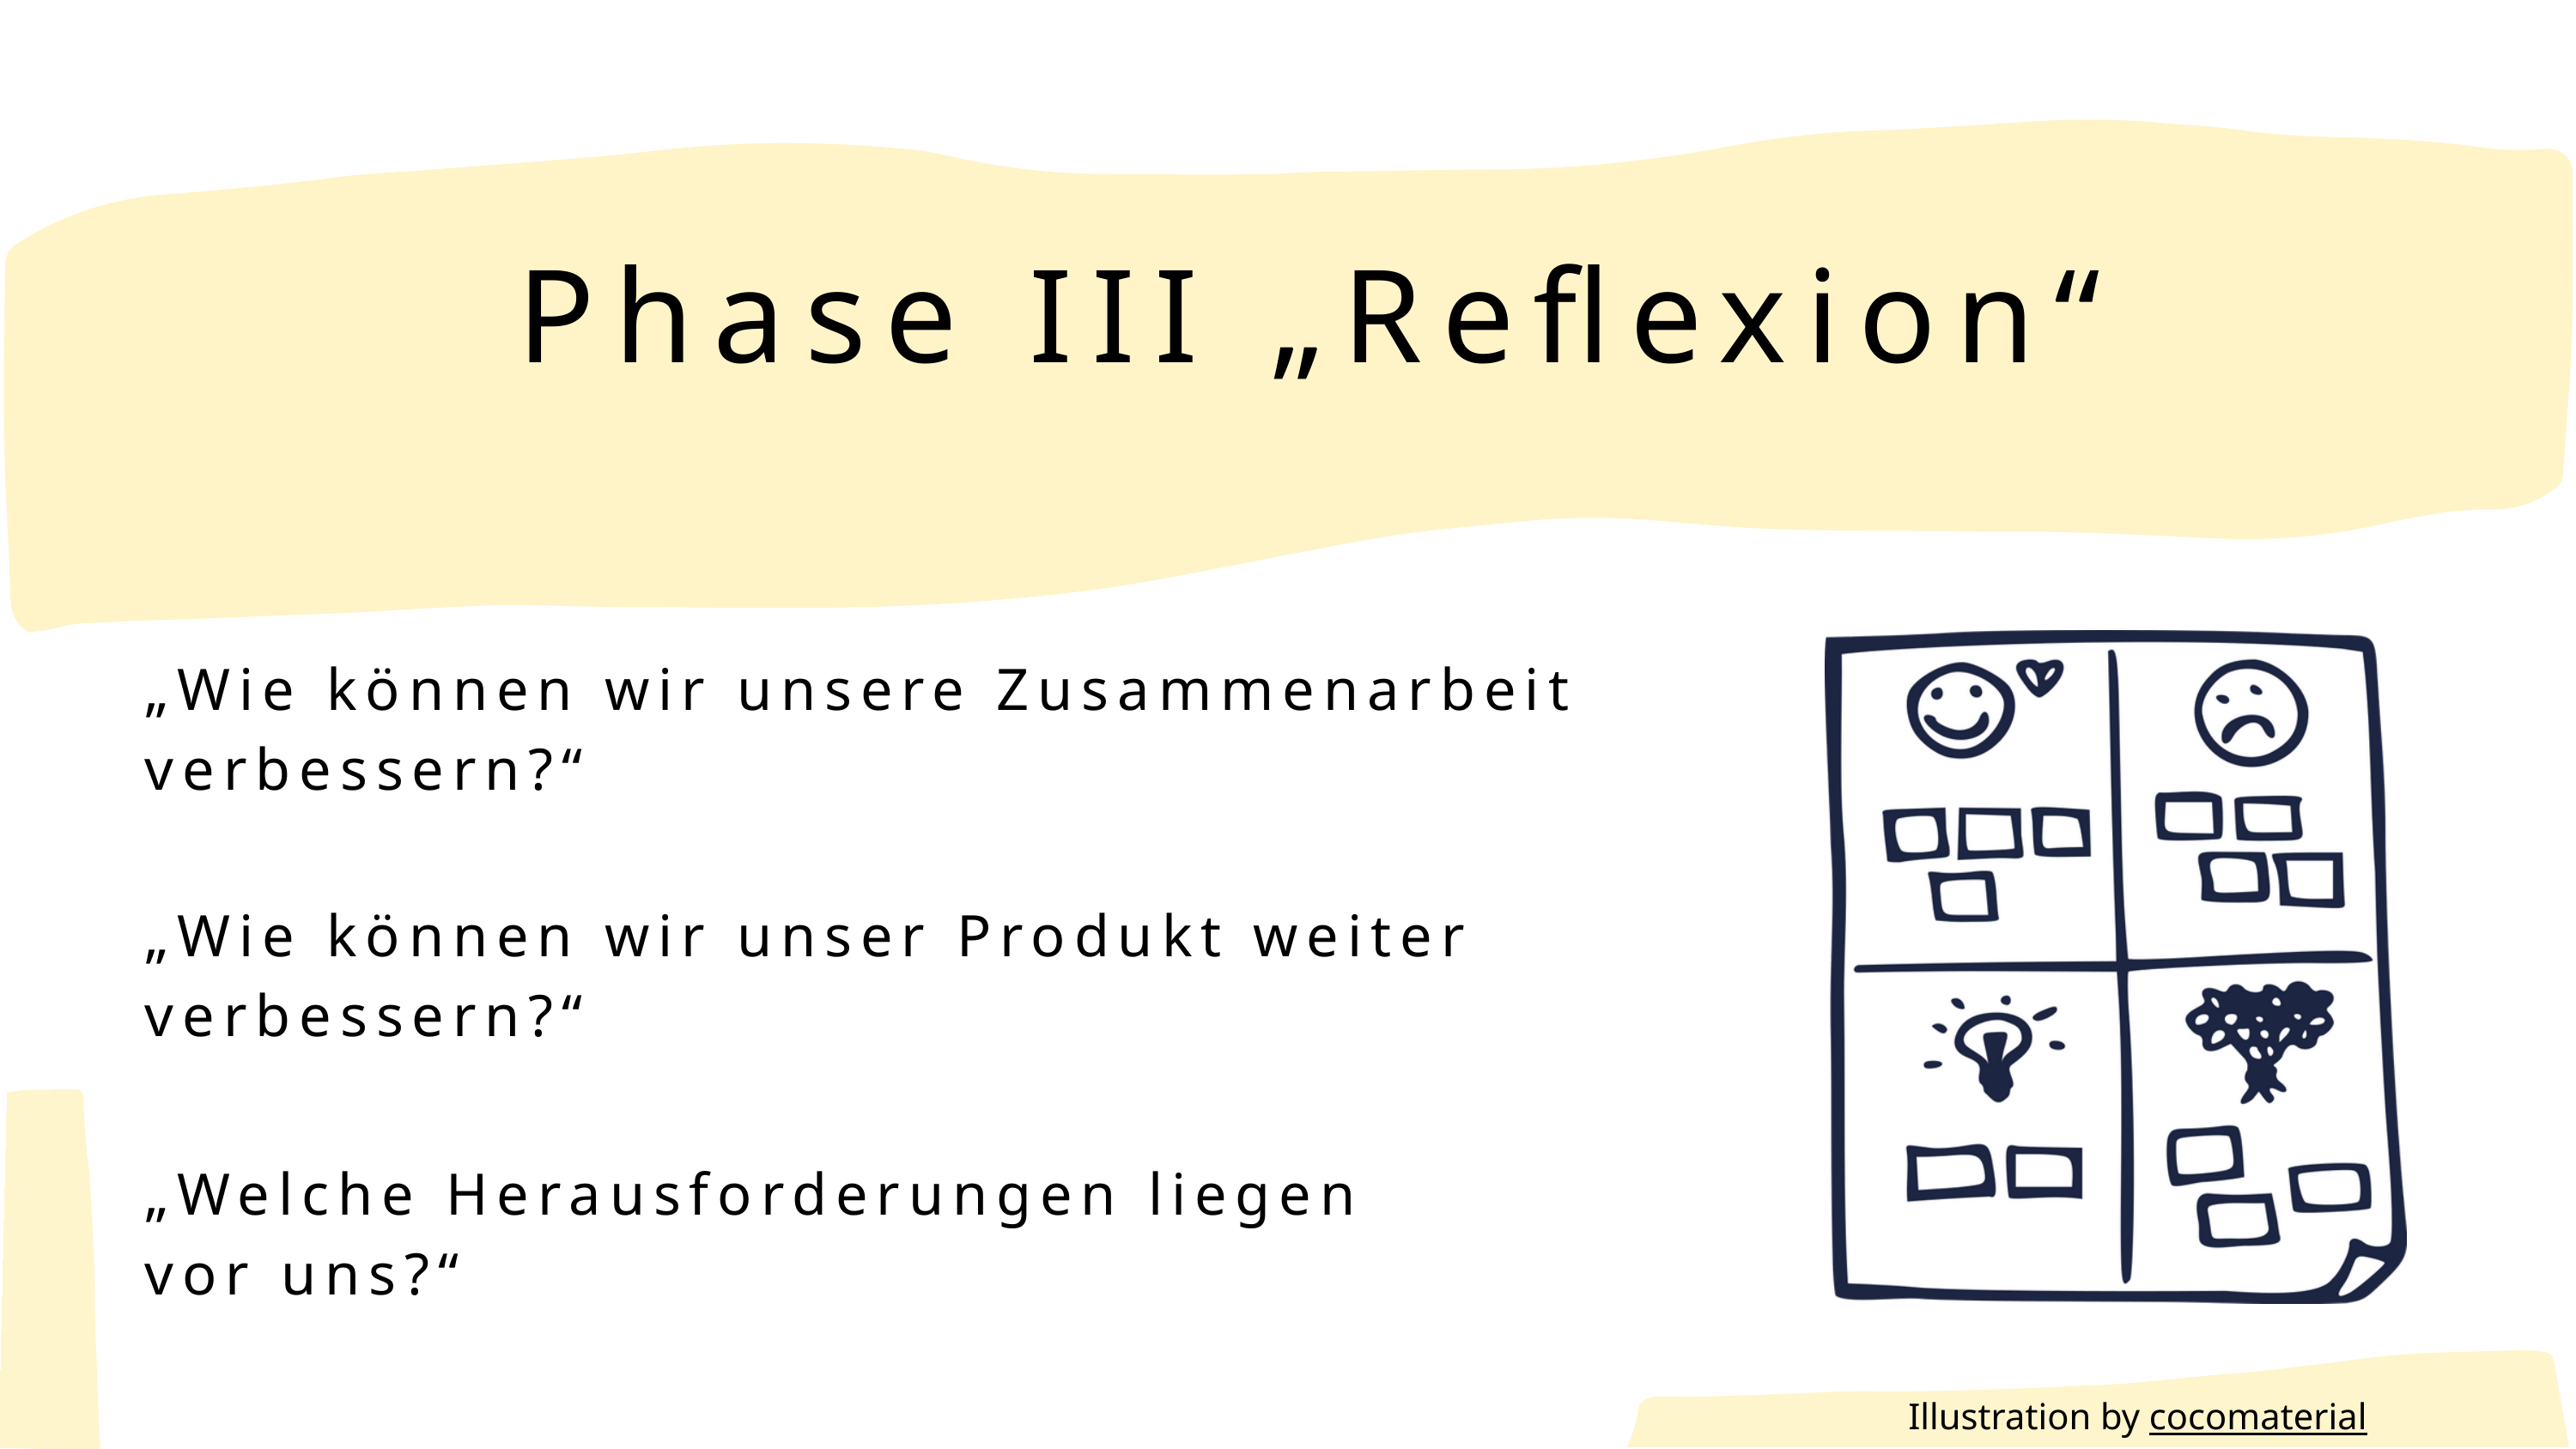

Phase III „Reflexion“
„Wie können wir unsere Zusammenarbeit verbessern?“
„Wie können wir unser Produkt weiter verbessern?“
„Welche Herausforderungen liegen vor uns?“
Illustration by cocomaterial